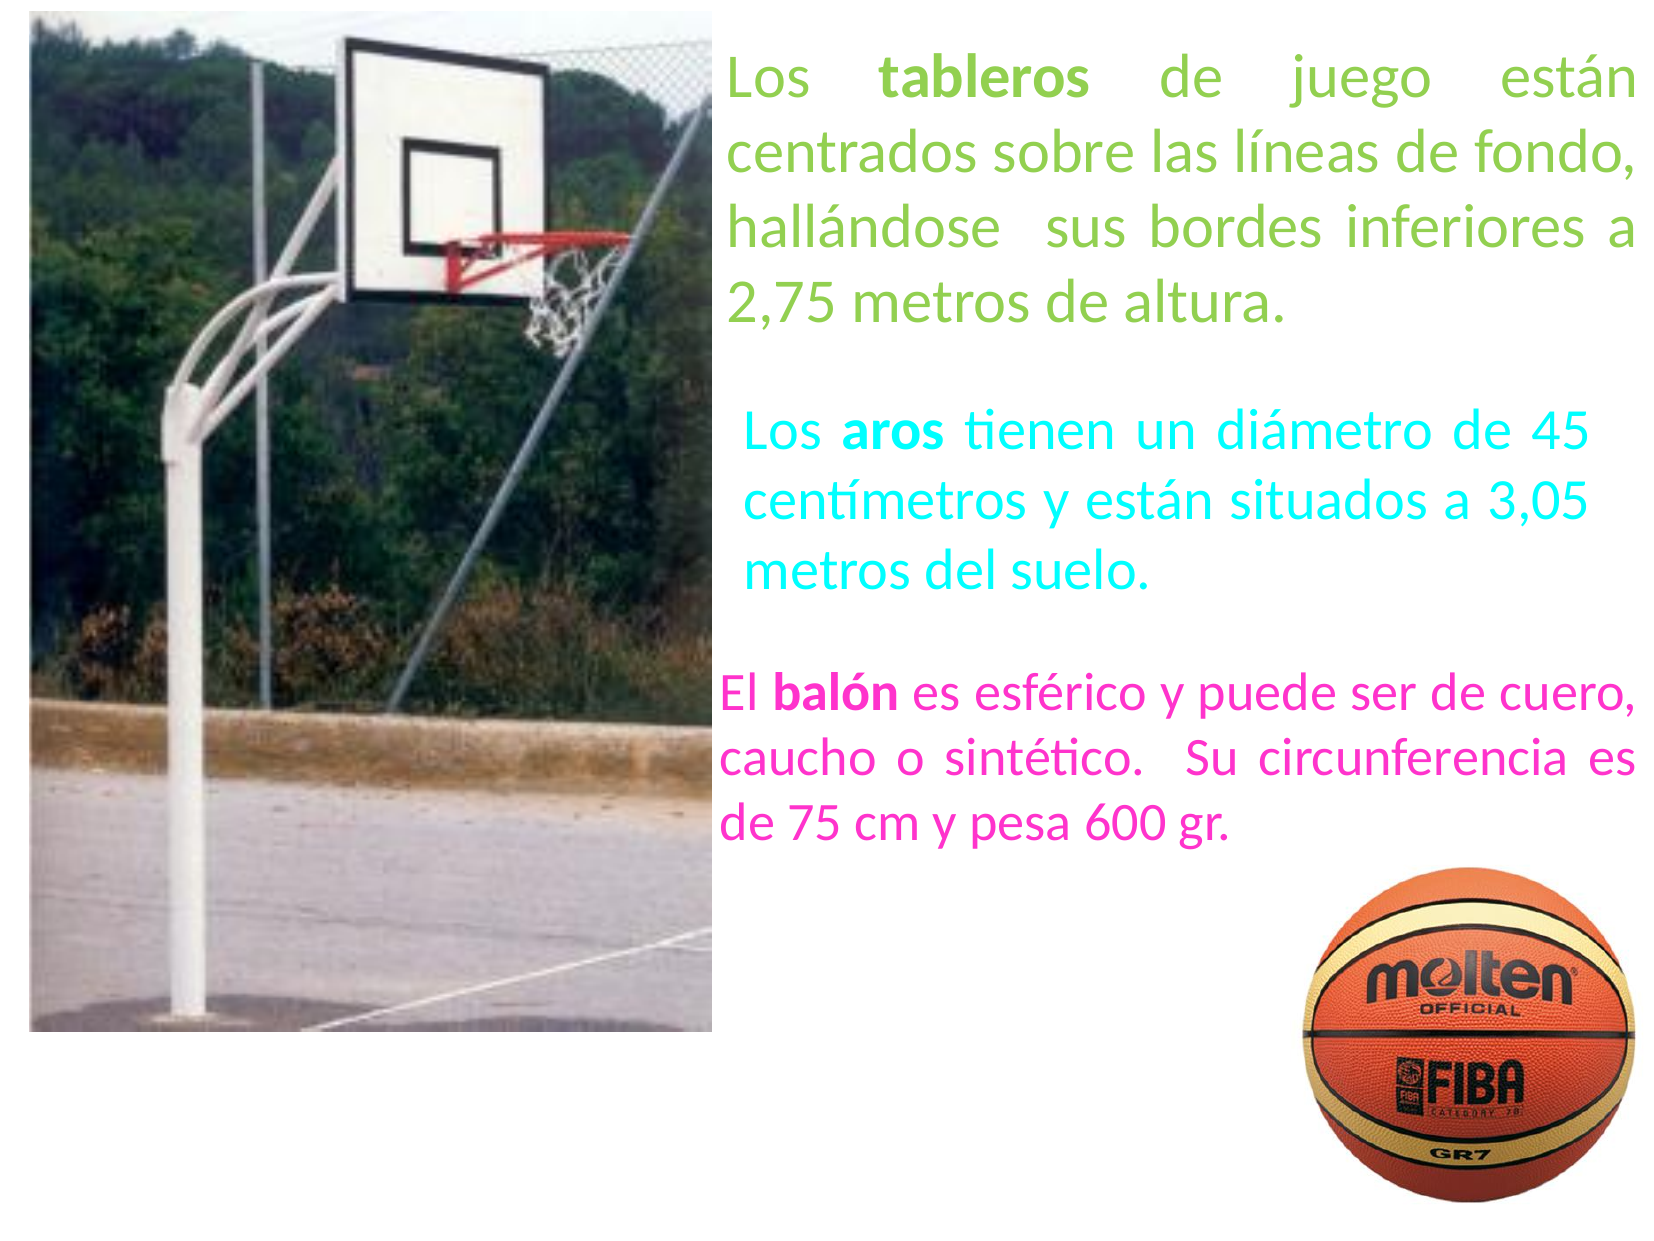

Los tableros de juego están centrados sobre las líneas de fondo, hallándose sus bordes inferiores a 2,75 metros de altura.
Los aros tienen un diámetro de 45 centímetros y están situados a 3,05 metros del suelo.
El balón es esférico y puede ser de cuero, caucho o sintético. Su circunferencia es de 75 cm y pesa 600 gr.